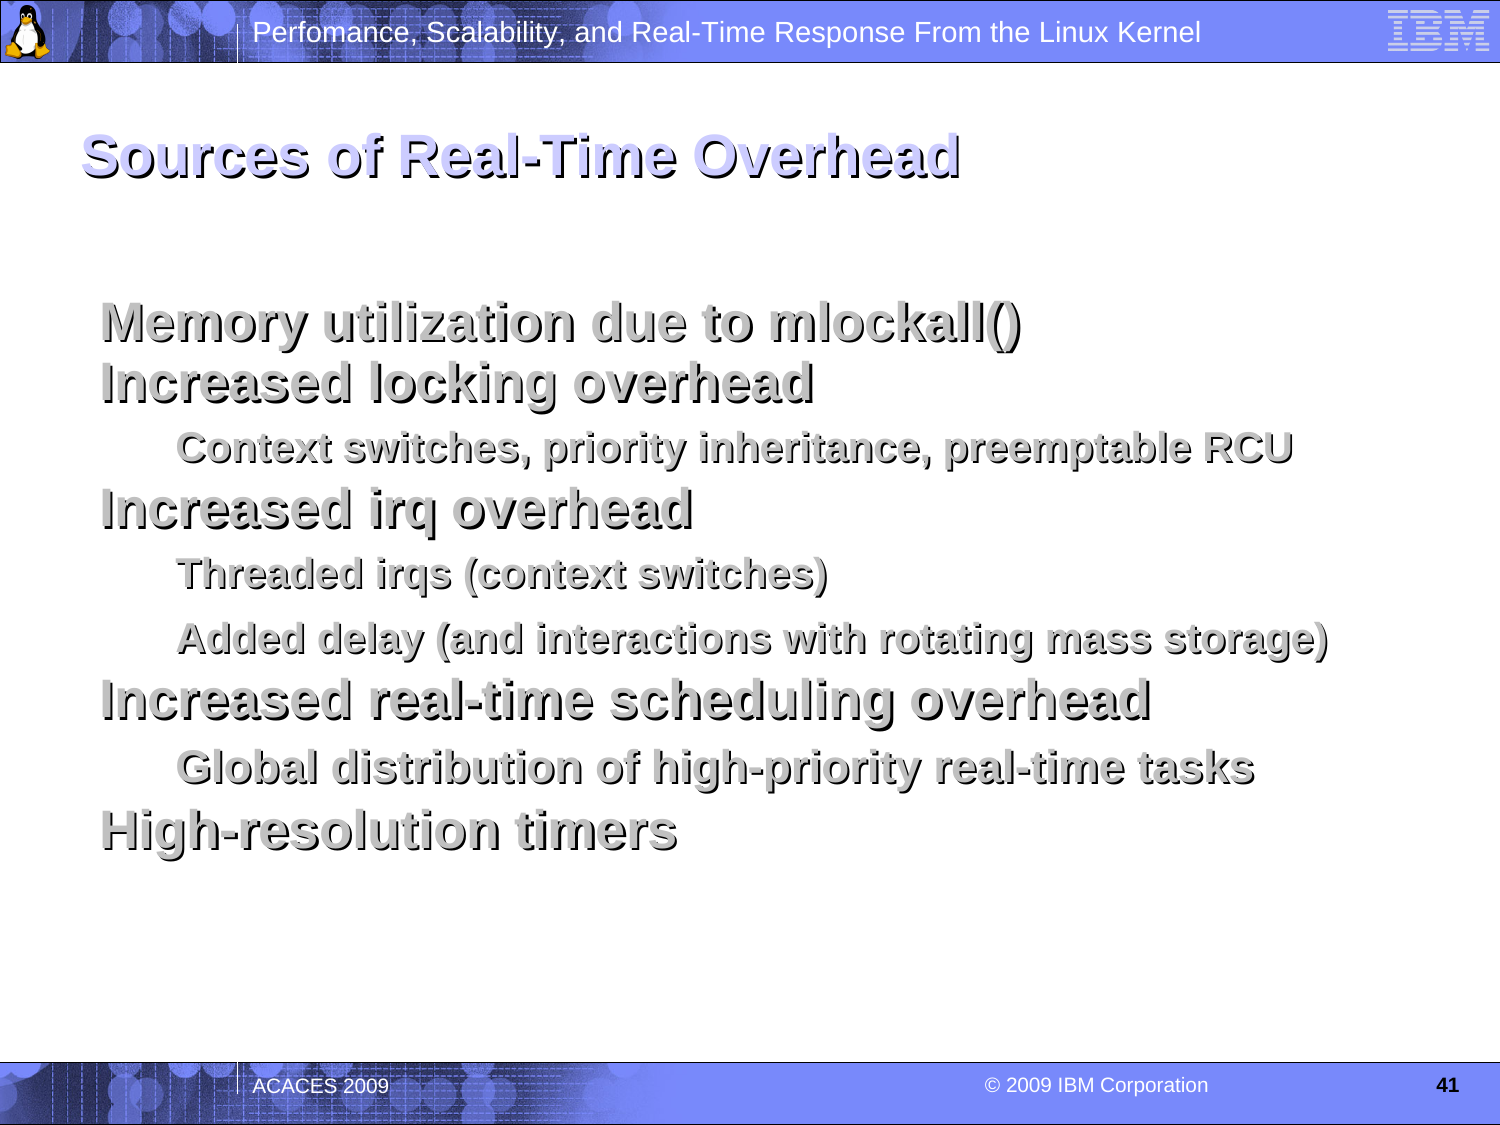

# Sources of Real-Time Overhead
Memory utilization due to mlockall()
Increased locking overhead
Context switches, priority inheritance, preemptable RCU
Increased irq overhead
Threaded irqs (context switches)
Added delay (and interactions with rotating mass storage)
Increased real-time scheduling overhead
Global distribution of high-priority real-time tasks
High-resolution timers
41